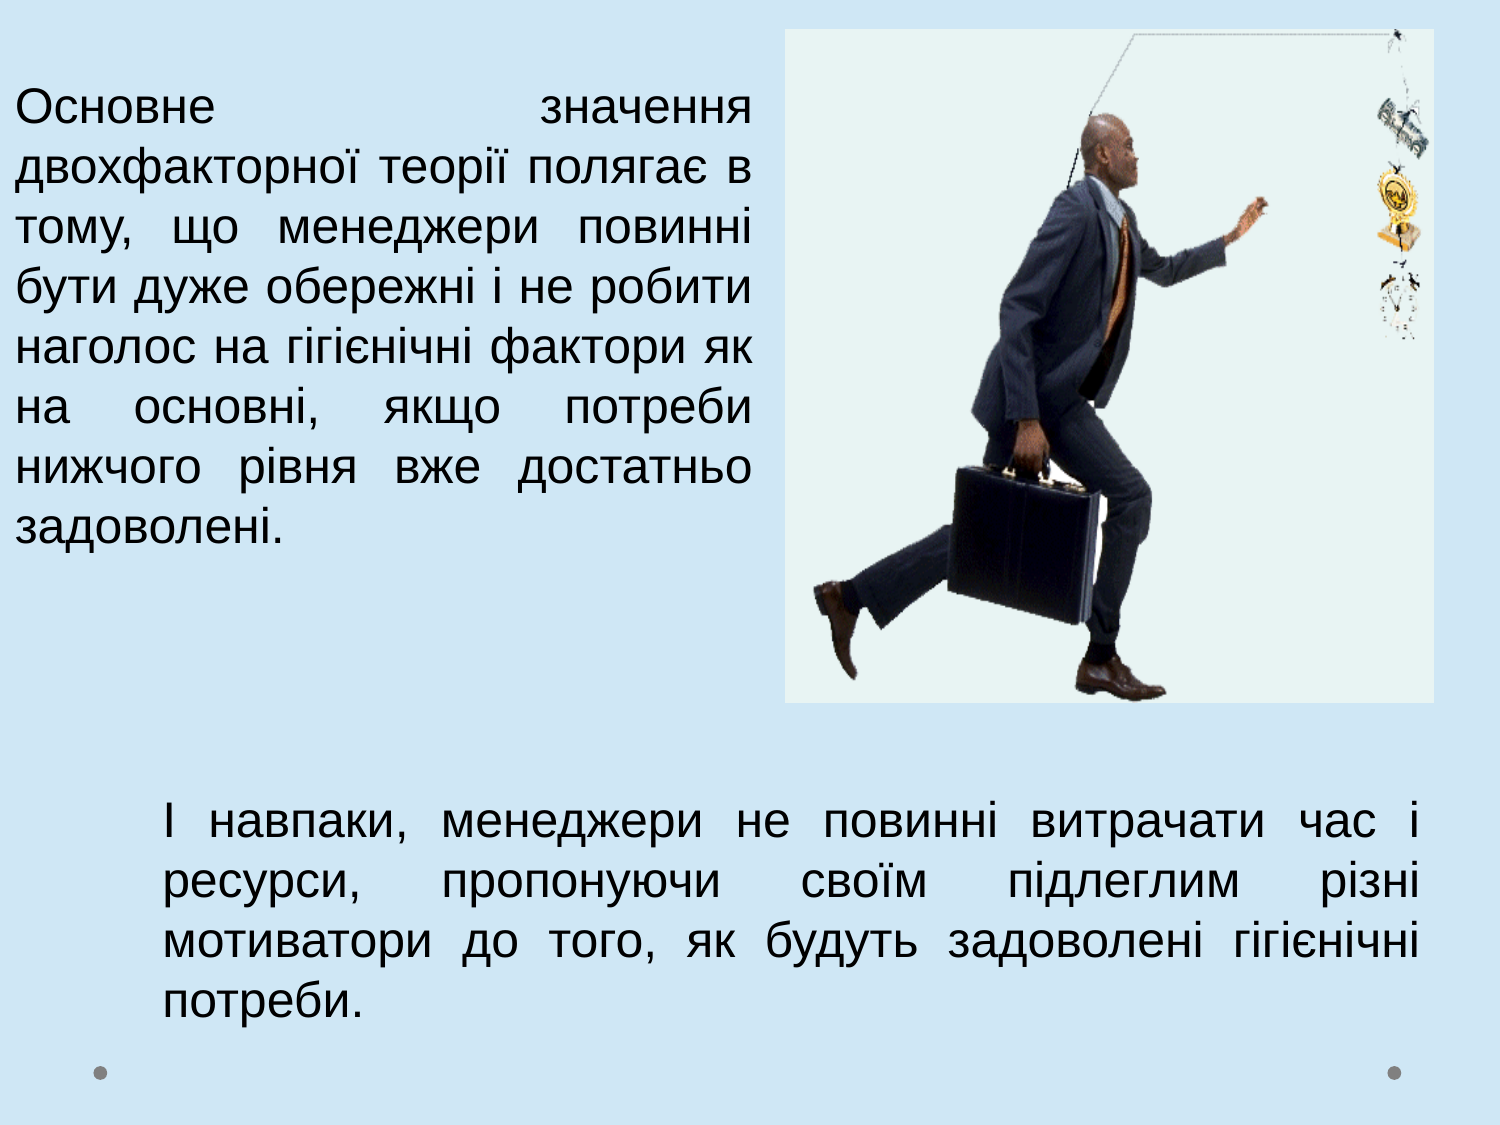

Основне значення двохфакторної теорії полягає в тому, що менеджери повинні бути дуже обережні і не робити наголос на гігієнічні фактори як на основні, якщо потреби нижчого рівня вже достатньо задоволені.
І навпаки, менеджери не повинні витрачати час і ресурси, пропонуючи своїм підлеглим різні мотиватори до того, як будуть задоволені гігієнічні потреби.